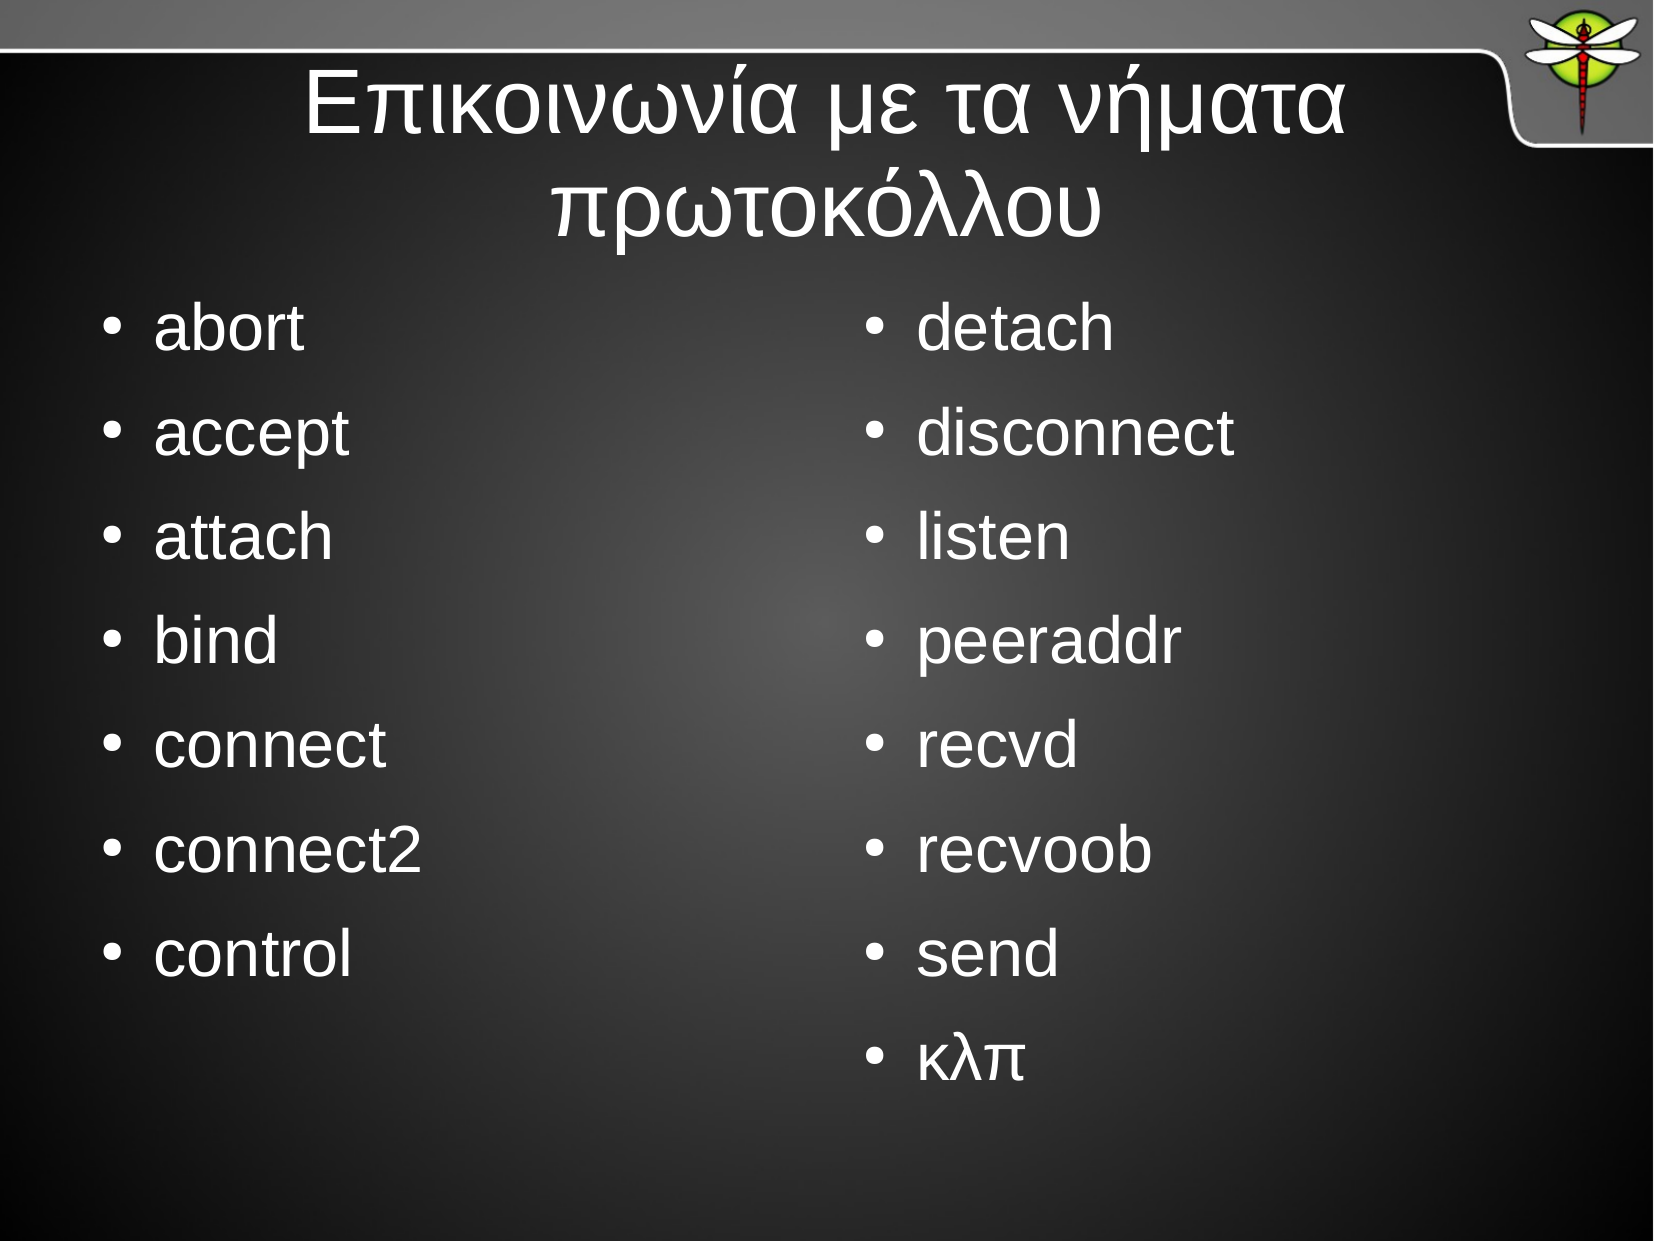

# Επικοινωνία με τα νήματα πρωτοκόλλου
abort
accept
attach
bind
connect
connect2
control
detach
disconnect
listen
peeraddr
recvd
recvoob
send
κλπ